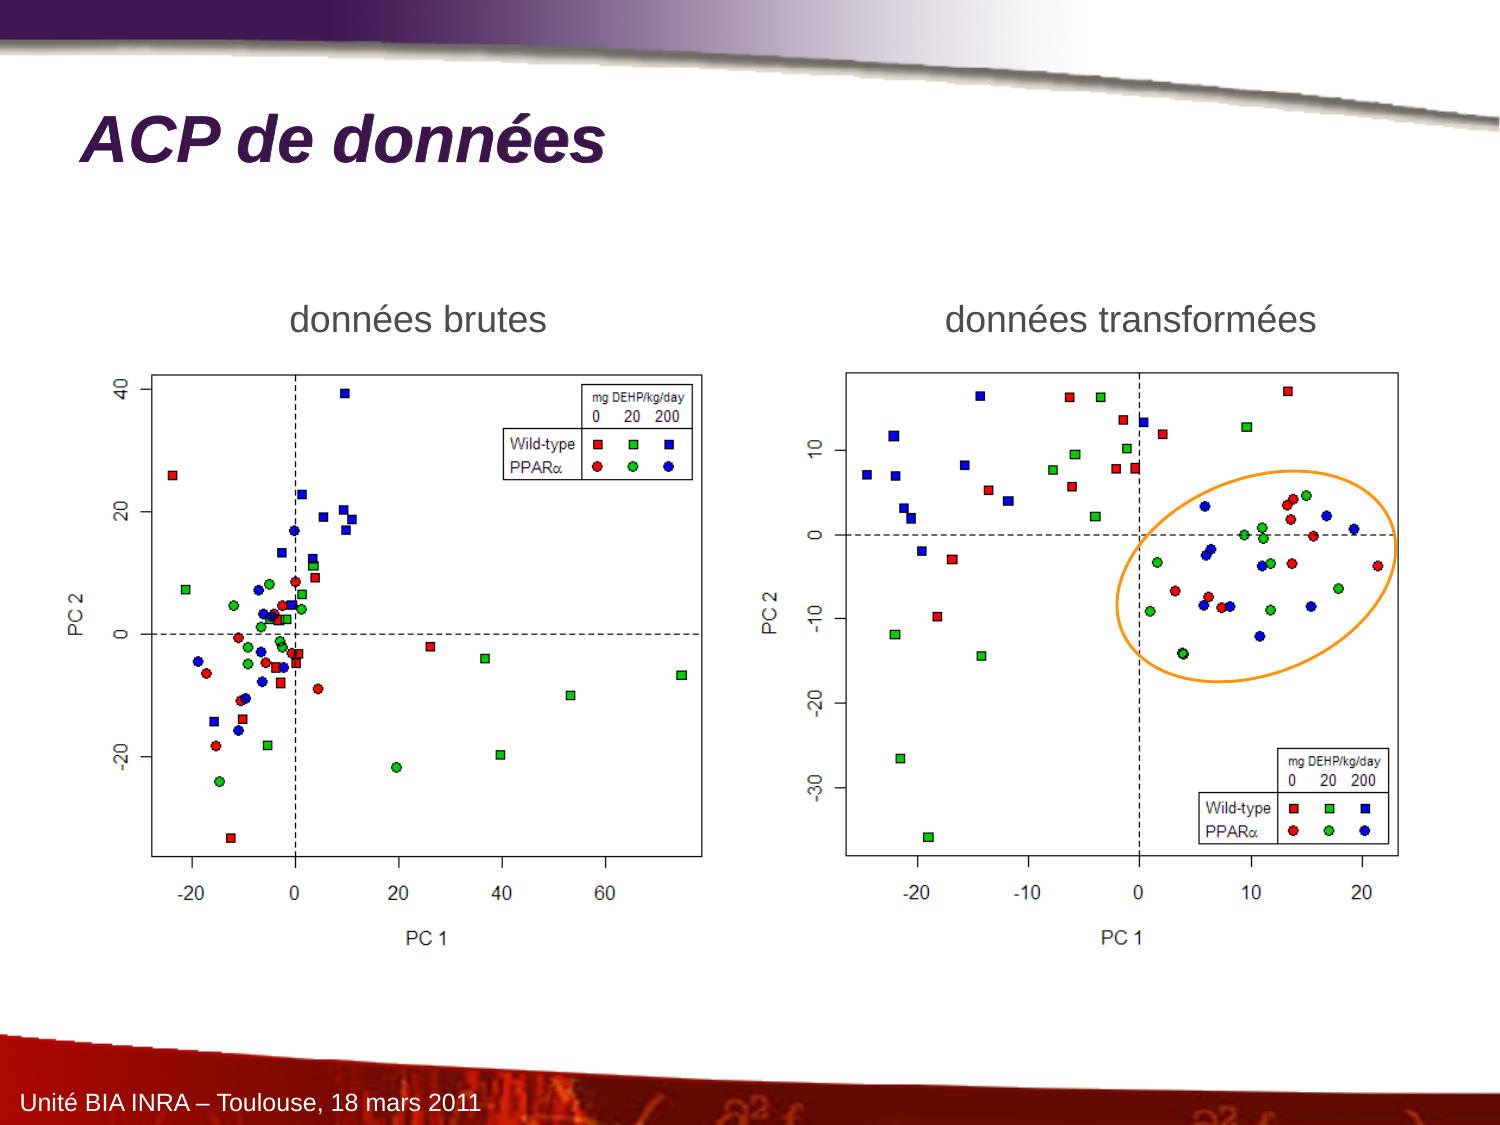

# ACP de données
données brutes
données transformées